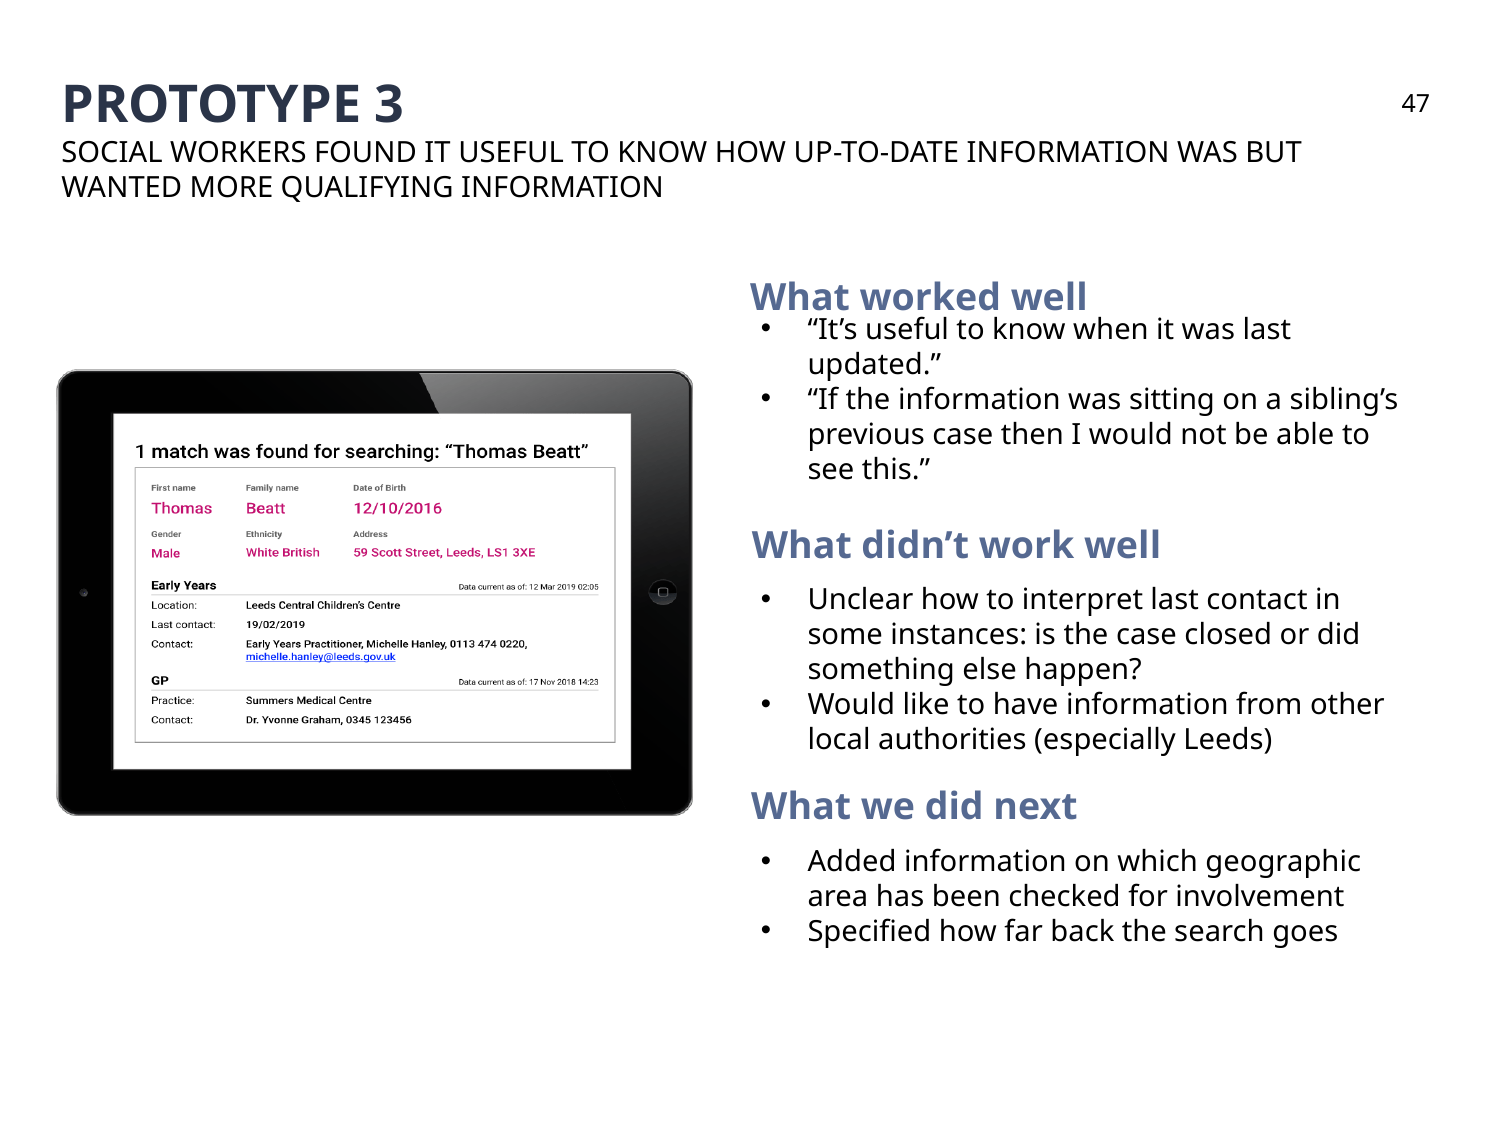

PROTOTYPE 3
SOCIAL WORKERS FOUND IT USEFUL TO KNOW HOW UP-TO-DATE INFORMATION WAS BUT WANTED MORE QUALIFYING INFORMATION
What worked well
“It’s useful to know when it was last updated.”
“If the information was sitting on a sibling’s previous case then I would not be able to see this.”
What didn’t work well
Unclear how to interpret last contact in some instances: is the case closed or did something else happen?
Would like to have information from other local authorities (especially Leeds)
What we did next
Added information on which geographic area has been checked for involvement
Specified how far back the search goes